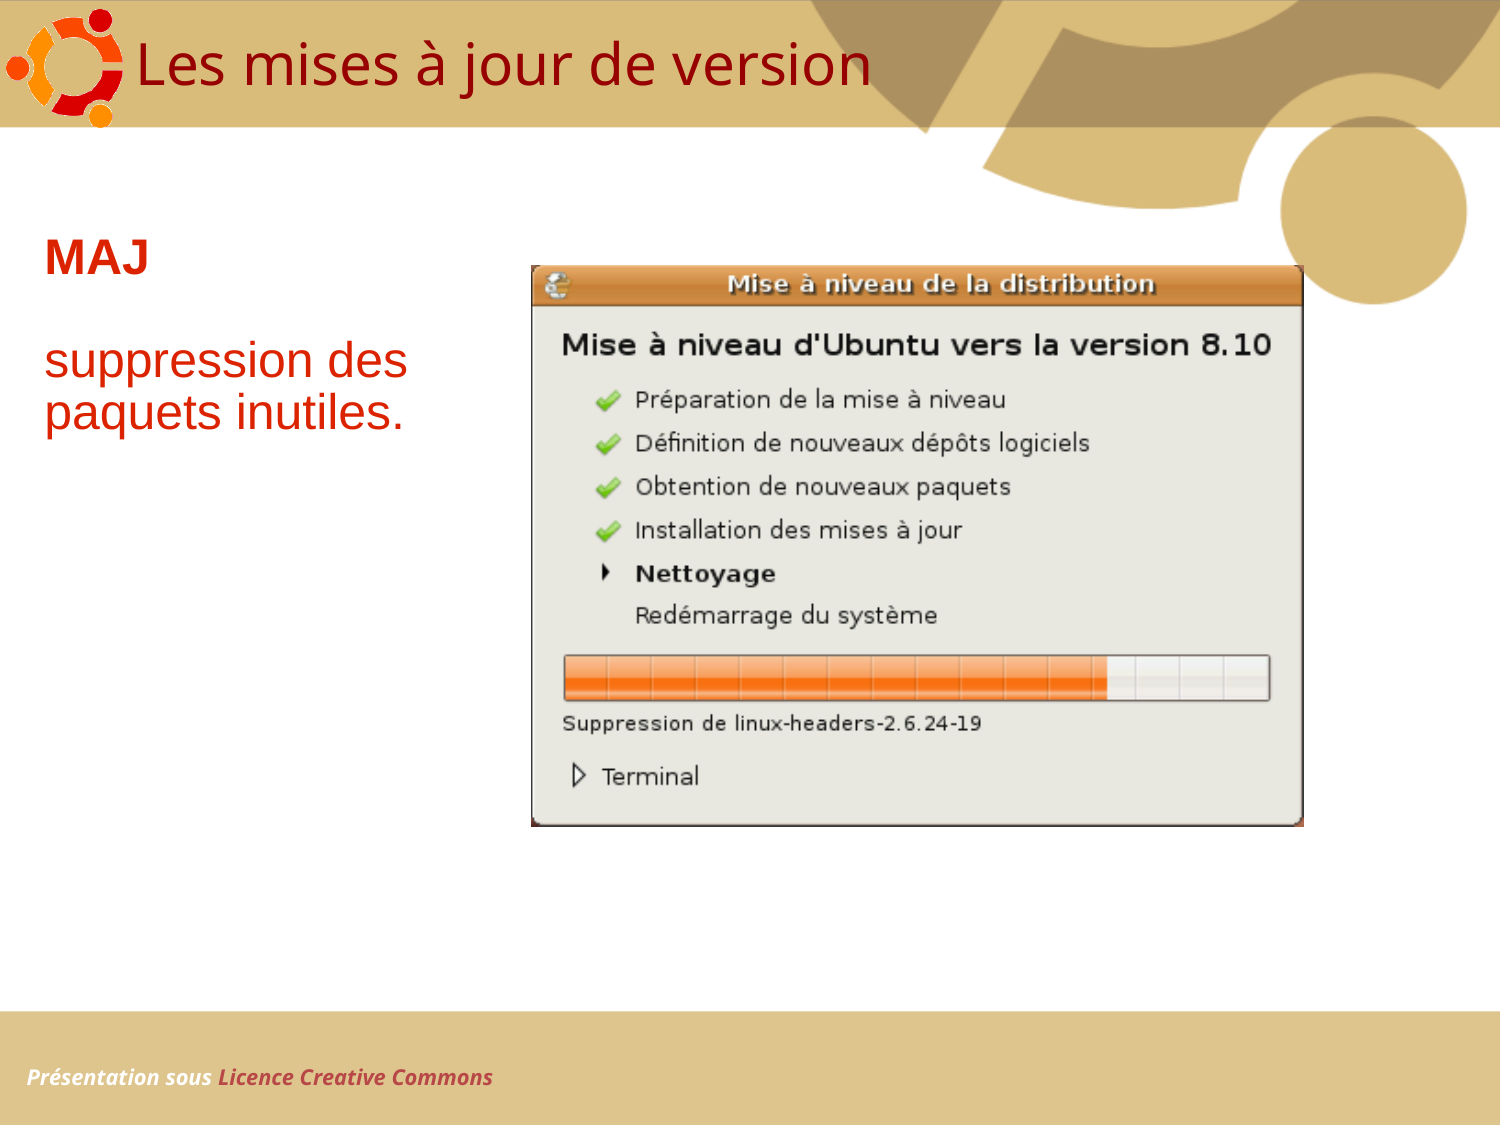

# Les mises à jour de version
MAJ
suppression des paquets inutiles.